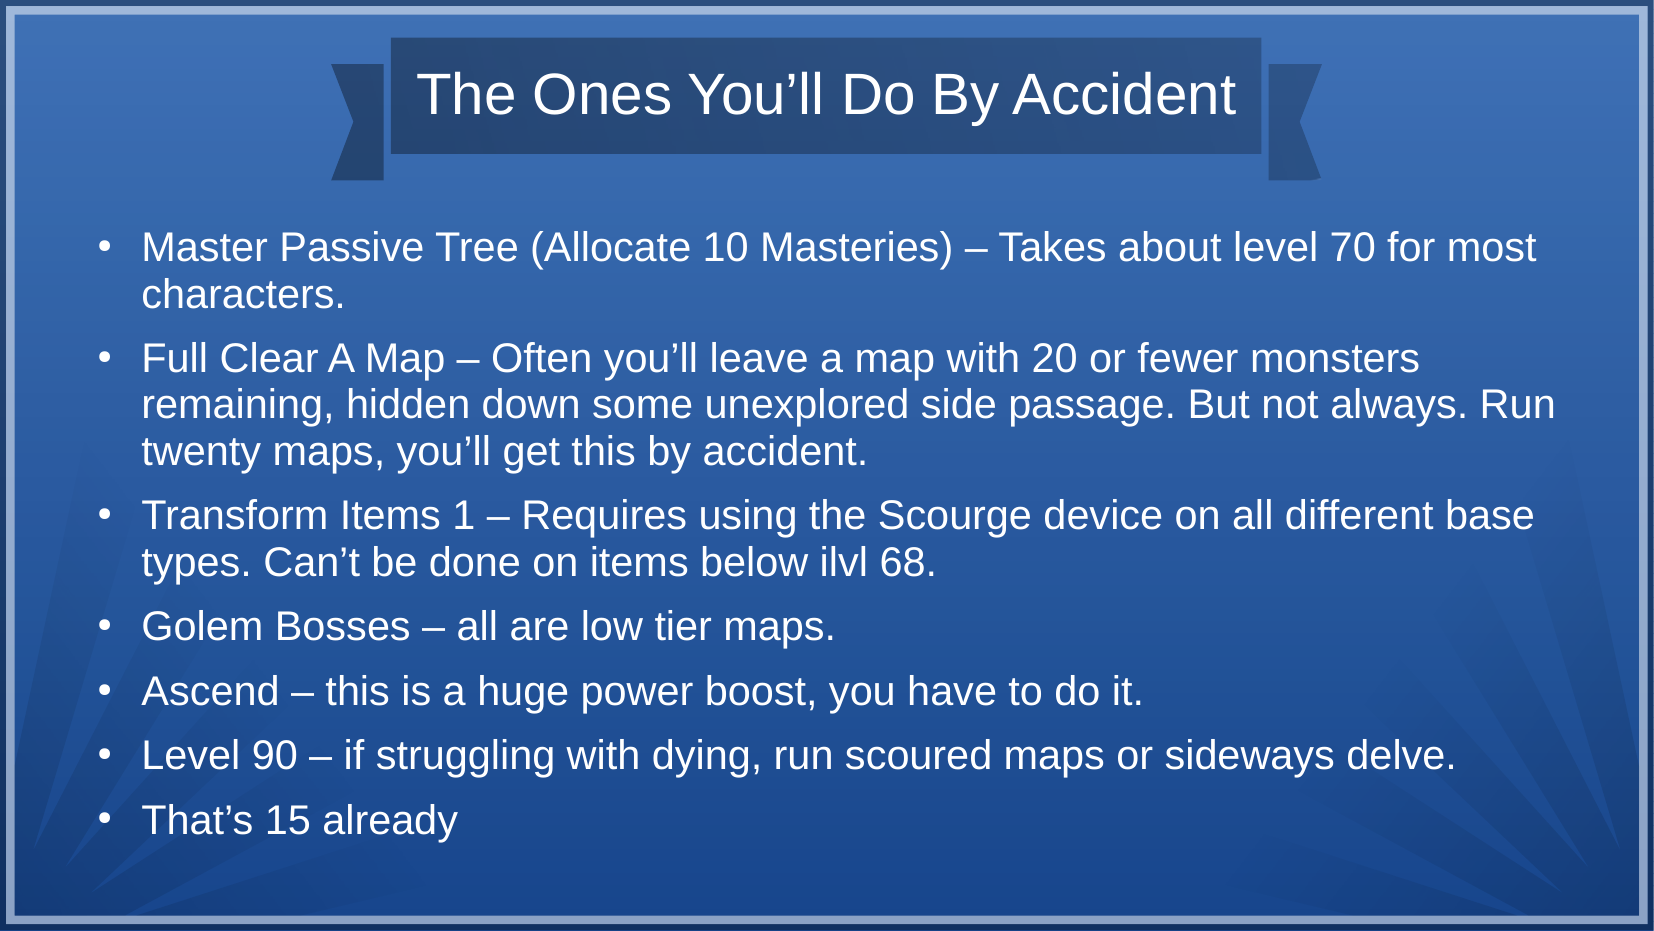

# The Ones You’ll Do By Accident
Master Passive Tree (Allocate 10 Masteries) – Takes about level 70 for most characters.
Full Clear A Map – Often you’ll leave a map with 20 or fewer monsters remaining, hidden down some unexplored side passage. But not always. Run twenty maps, you’ll get this by accident.
Transform Items 1 – Requires using the Scourge device on all different base types. Can’t be done on items below ilvl 68.
Golem Bosses – all are low tier maps.
Ascend – this is a huge power boost, you have to do it.
Level 90 – if struggling with dying, run scoured maps or sideways delve.
That’s 15 already